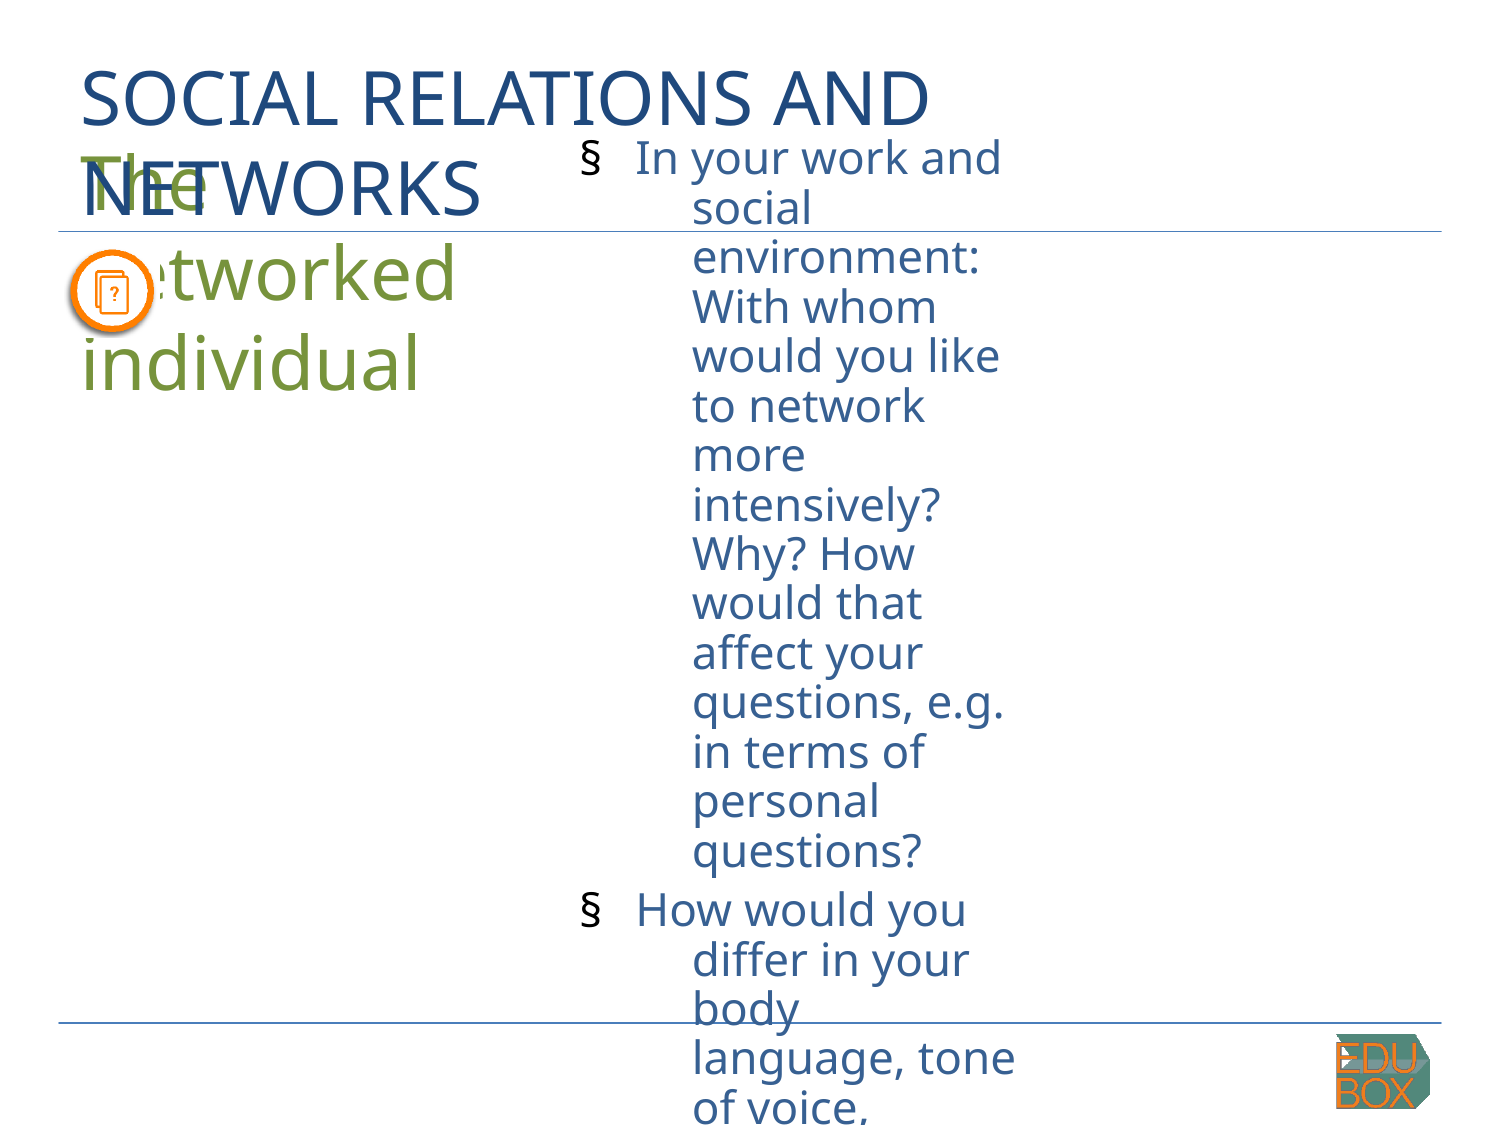

SOCIAL RELATIONS AND NETWORKS
# The networked individual
In your work and social environment: With whom would you like to network more intensively? Why? How would that affect your questions, e.g. in terms of personal questions?
How would you differ in your body language, tone of voice, gestures etc. when talking to the CEO of the company vs. another intern?
How would you try to make a good first impression? How would you show interest during a first conversation?
Take a look again at the networking activities you noted down. How would the different situations affect your behaviour towards new people? E.g. would you behave differently during an after work event, a sports class or a coffee break?